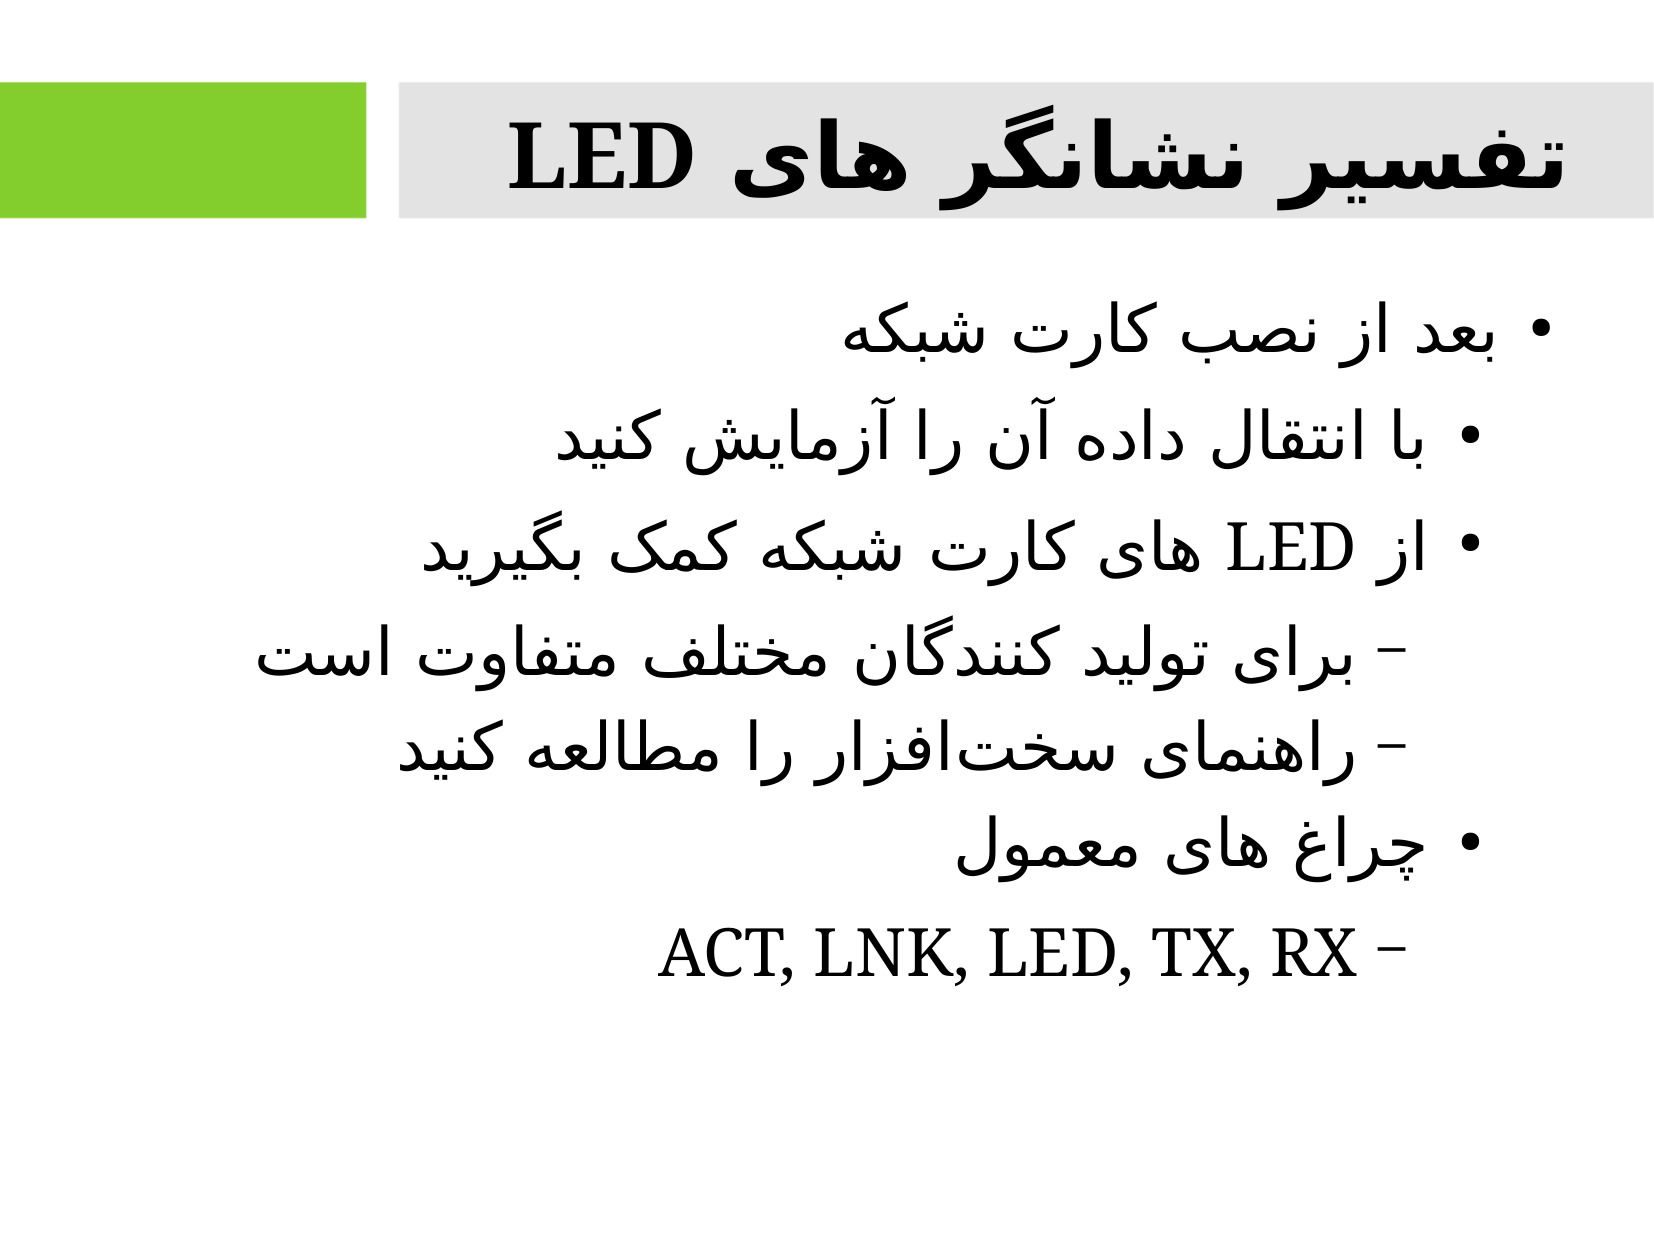

# تفسیر نشانگر های LED
بعد از نصب کارت شبکه
با انتقال داده آن را آزمایش کنید
از LED های کارت شبکه کمک بگیرید
برای تولید کنندگان مختلف متفاوت است
راهنمای سخت‌افزار را مطالعه کنید
چراغ های معمول
ACT, LNK, LED, TX, RX